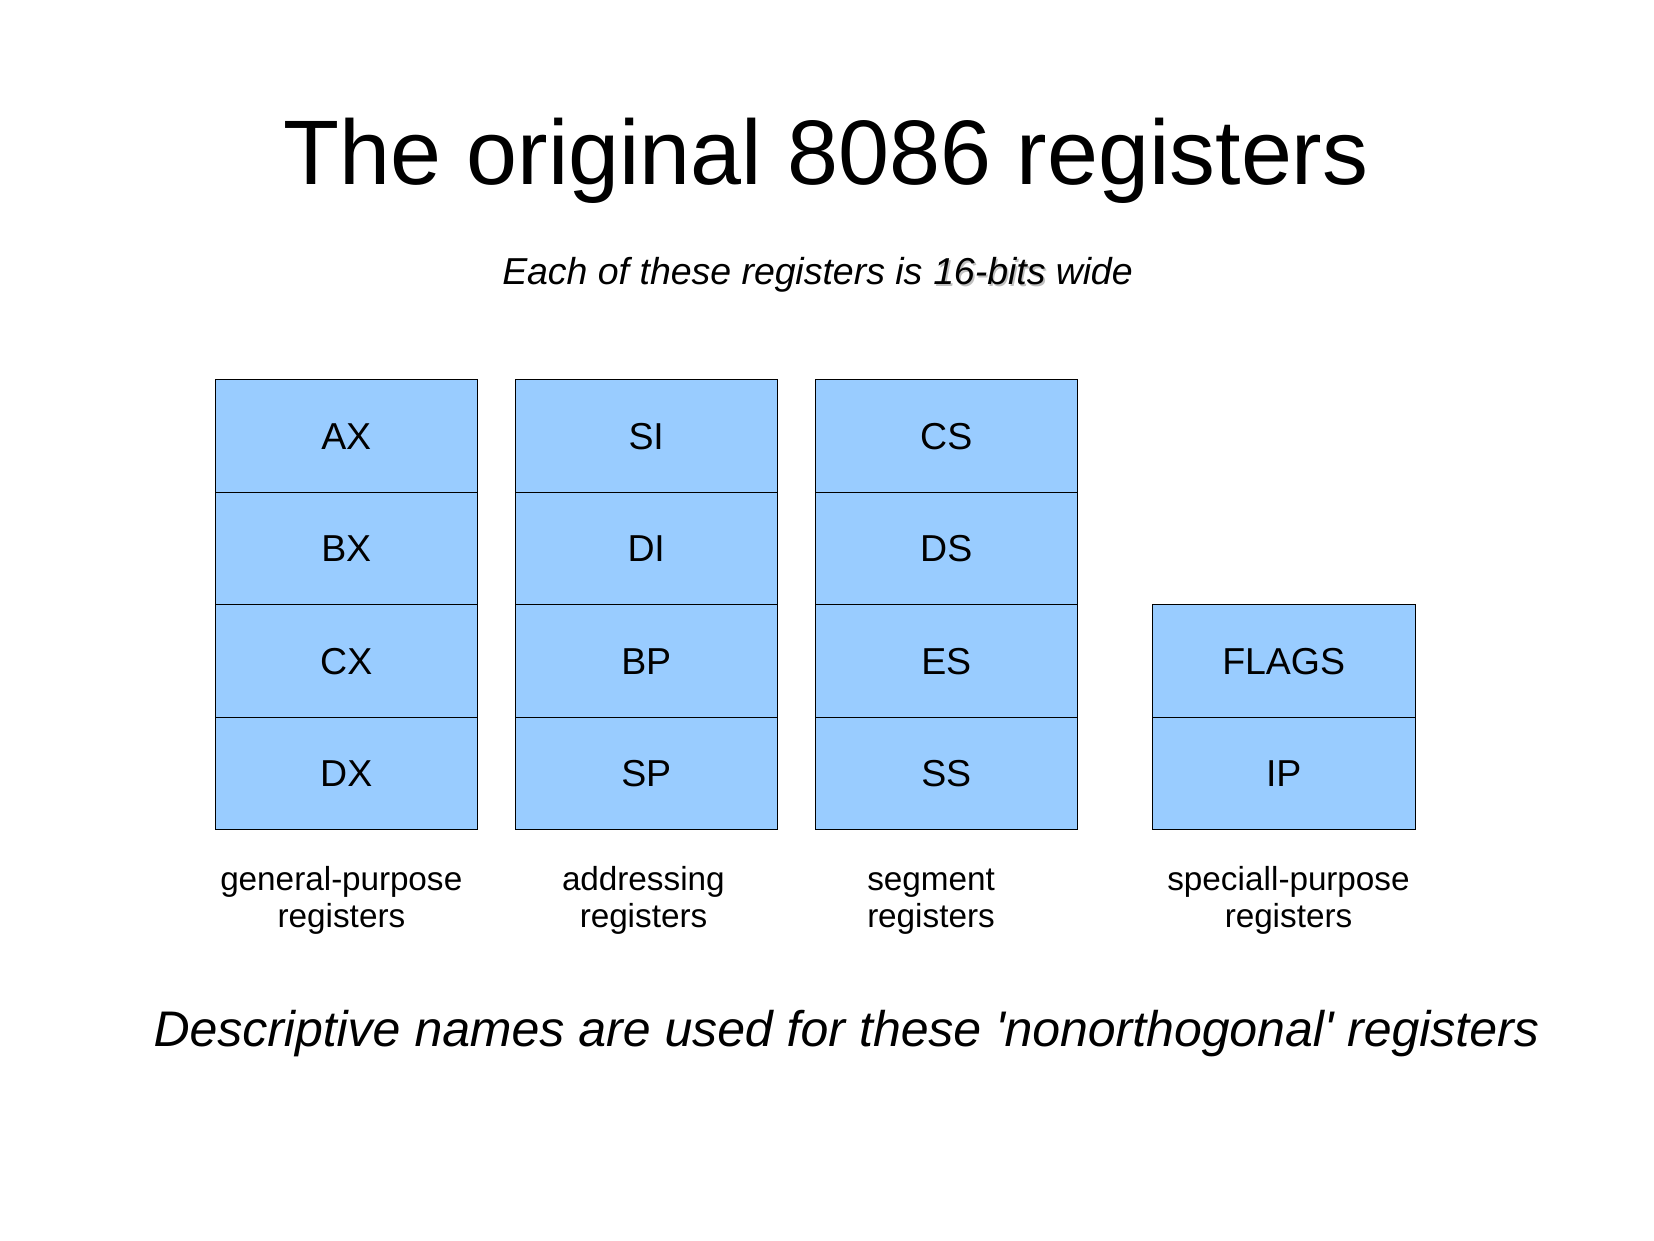

# The original 8086 registers
Each of these registers is 16-bits wide
Descriptive names are used for these 'nonorthogonal' registers
AX
SI
CS
BX
DI
DS
CX
BP
ES
FLAGS
DX
SP
SS
IP
general-purpose
registers
addressing
registers
segment
registers
speciall-purpose
registers